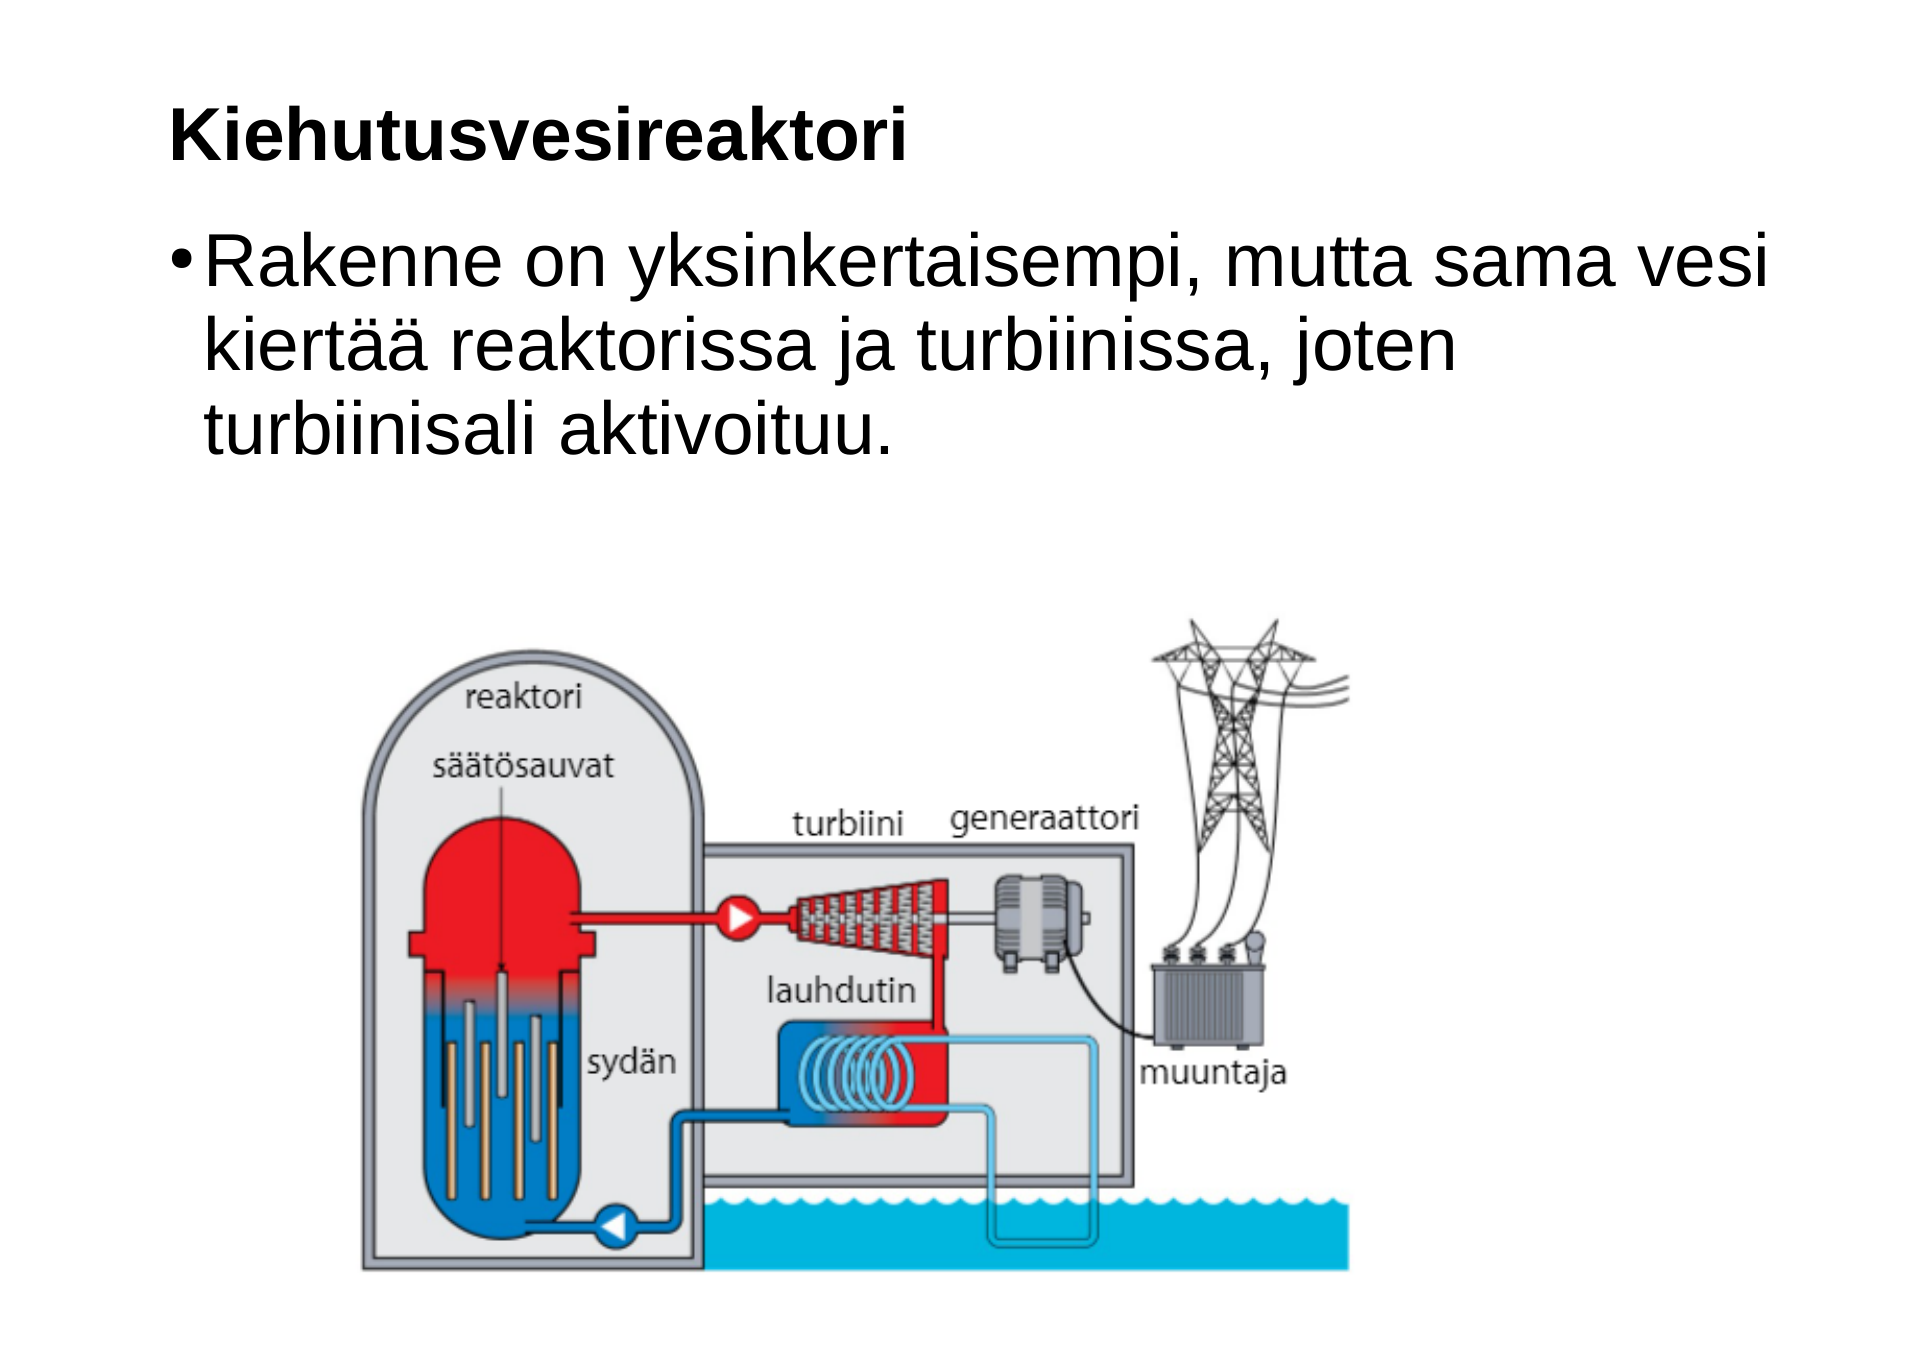

Kiehutusvesireaktori
Rakenne on yksinkertaisempi, mutta sama vesi
kiertää reaktorissa ja turbiinissa, joten
turbiinisali aktivoituu.